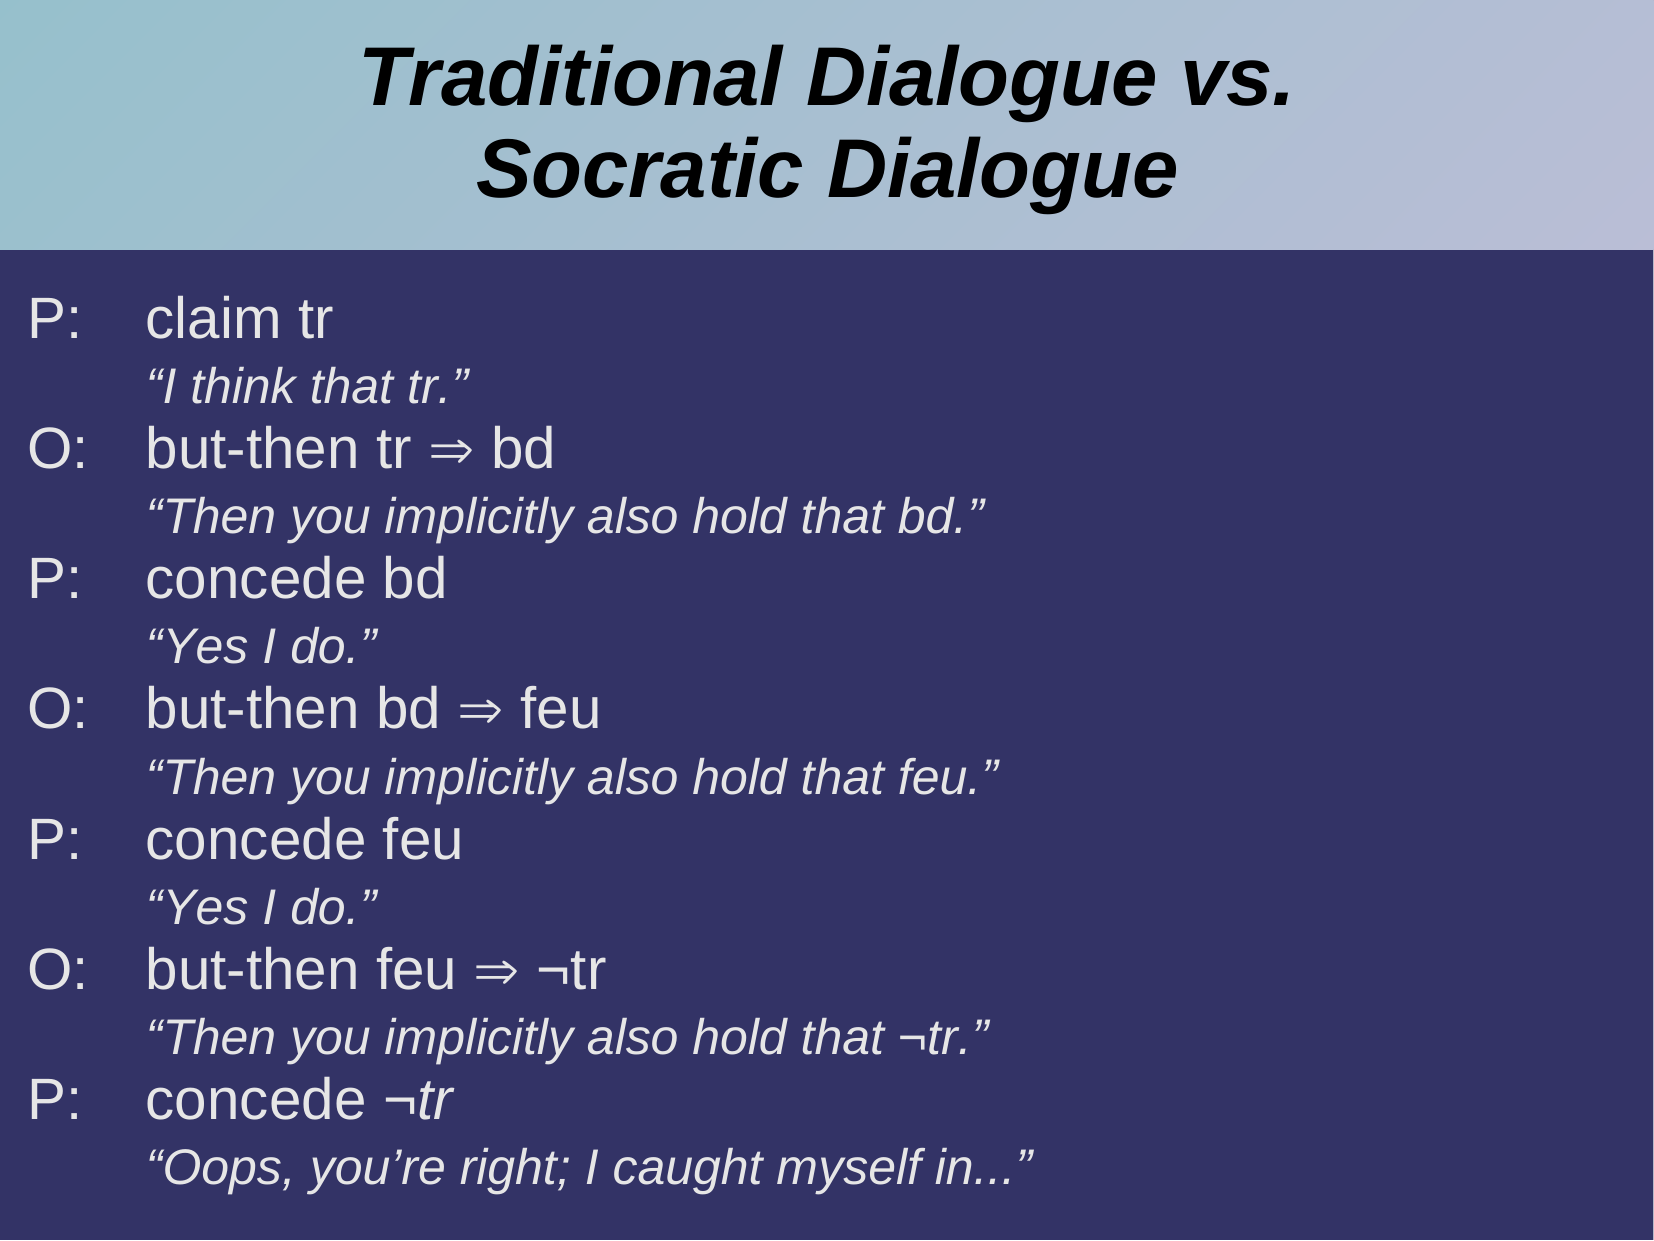

Traditional Dialogue vs.
Socratic Dialogue
# P: 	claim tr
 	“I think that tr.”
O: 	but-then tr ⇒ bd
 	“Then you implicitly also hold that bd.”
P: 	concede bd
 	“Yes I do.”
O: 	but-then bd ⇒ feu
 	“Then you implicitly also hold that feu.”
P: 	concede feu
 	“Yes I do.”
O: 	but-then feu ⇒ ¬tr
 	“Then you implicitly also hold that ¬tr.”
P: 	concede ¬tr
 	“Oops, you’re right; I caught myself in...”